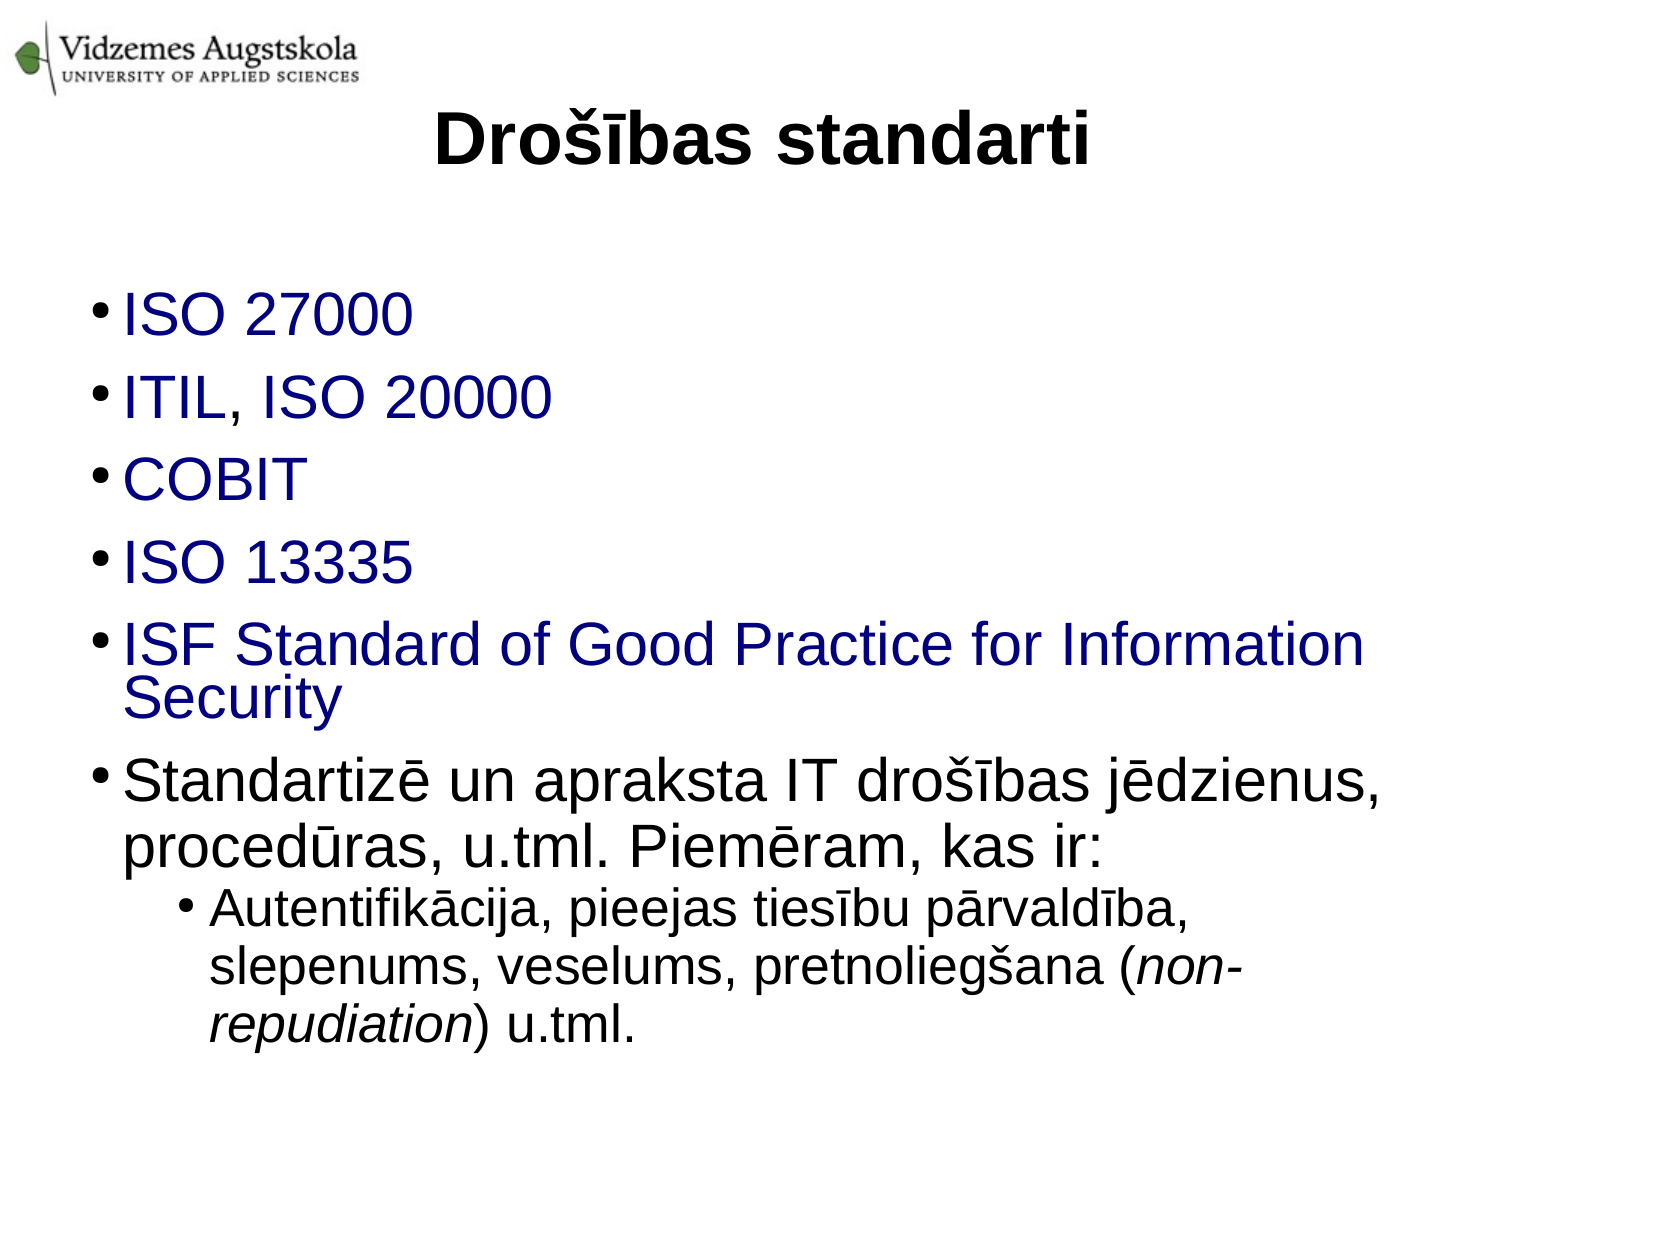

# Drošības standarti
ISO 27000
ITIL, ISO 20000
COBIT
ISO 13335
ISF Standard of Good Practice for Information Security
Standartizē un apraksta IT drošības jēdzienus, procedūras, u.tml. Piemēram, kas ir:
Autentifikācija, pieejas tiesību pārvaldība, slepenums, veselums, pretnoliegšana (non-repudiation) u.tml.